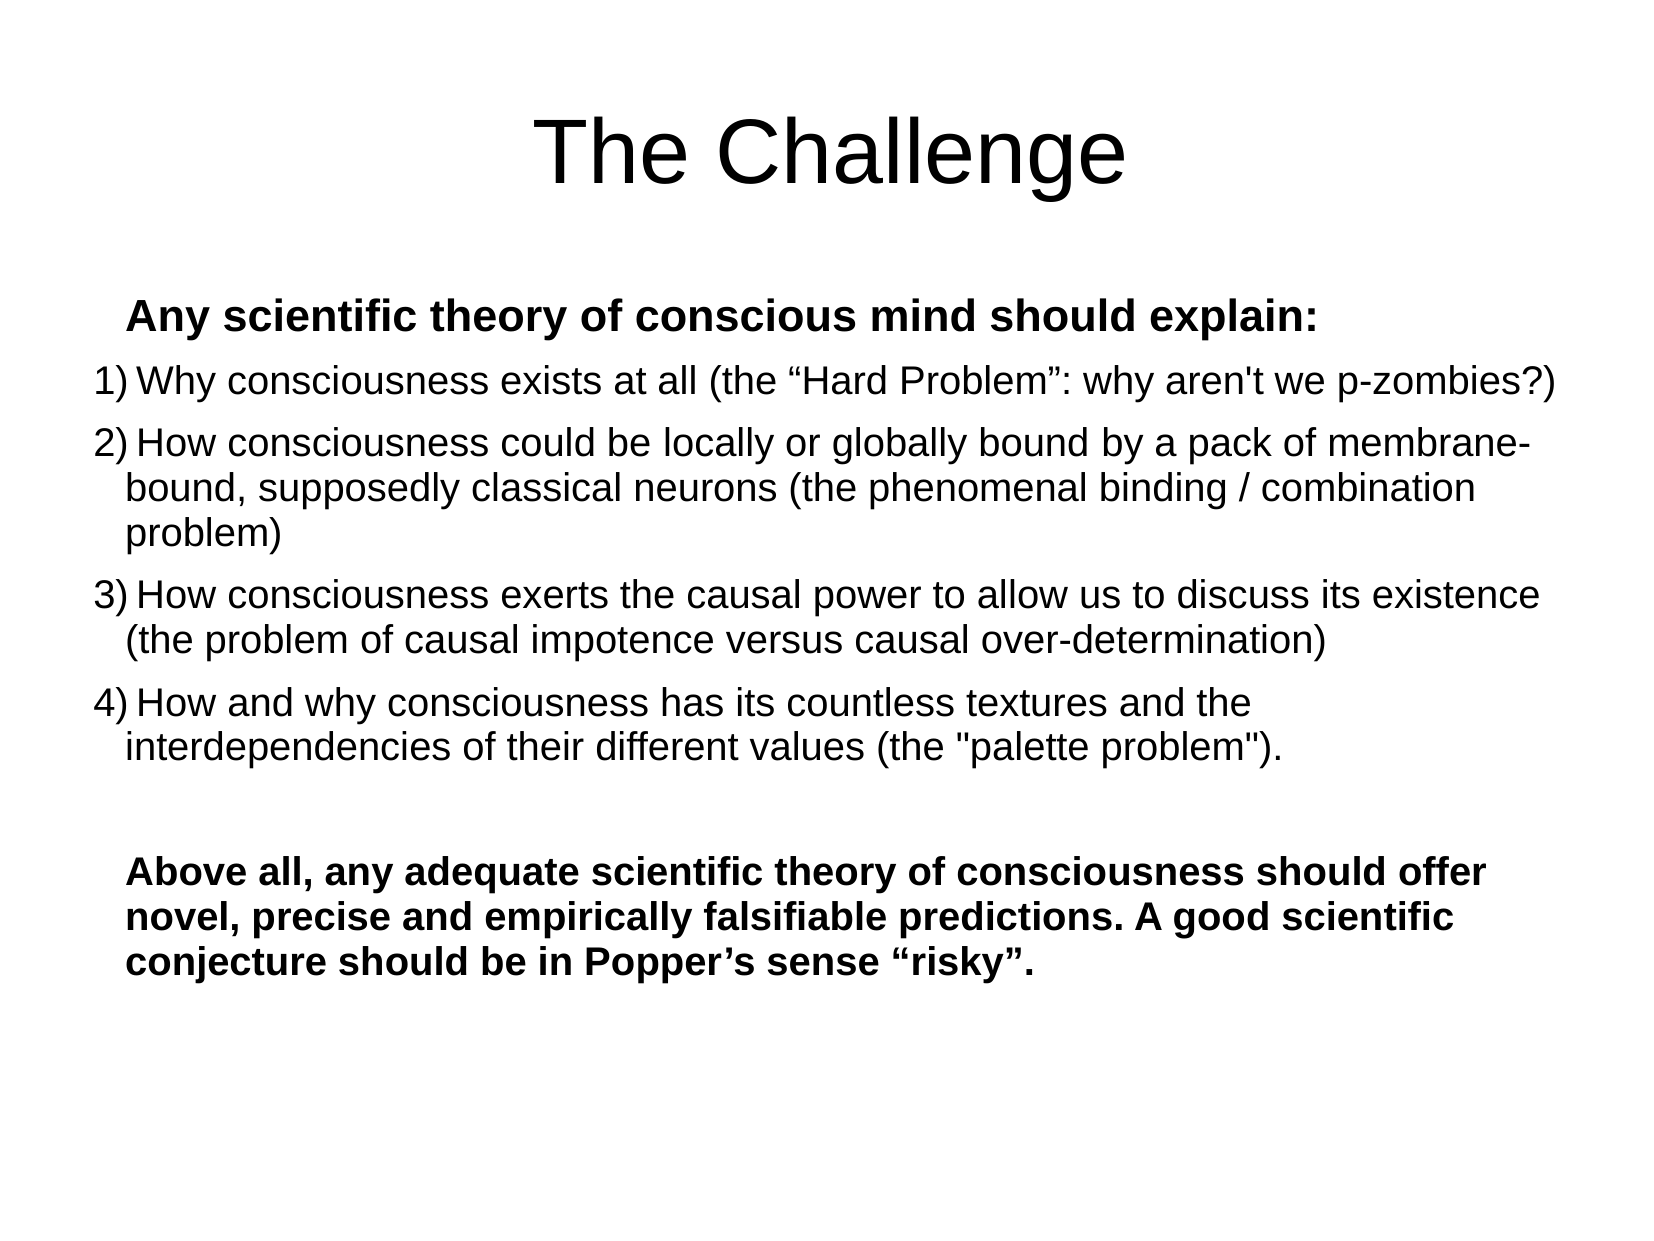

# The Challenge
Any scientific theory of conscious mind should explain:
 Why consciousness exists at all (the “Hard Problem”: why aren't we p-zombies?)
 How consciousness could be locally or globally bound by a pack of membrane-bound, supposedly classical neurons (the phenomenal binding / combination problem)
 How consciousness exerts the causal power to allow us to discuss its existence (the problem of causal impotence versus causal over-determination)
 How and why consciousness has its countless textures and the interdependencies of their different values (the "palette problem").
Above all, any adequate scientific theory of consciousness should offer novel, precise and empirically falsifiable predictions. A good scientific conjecture should be in Popper’s sense “risky”.